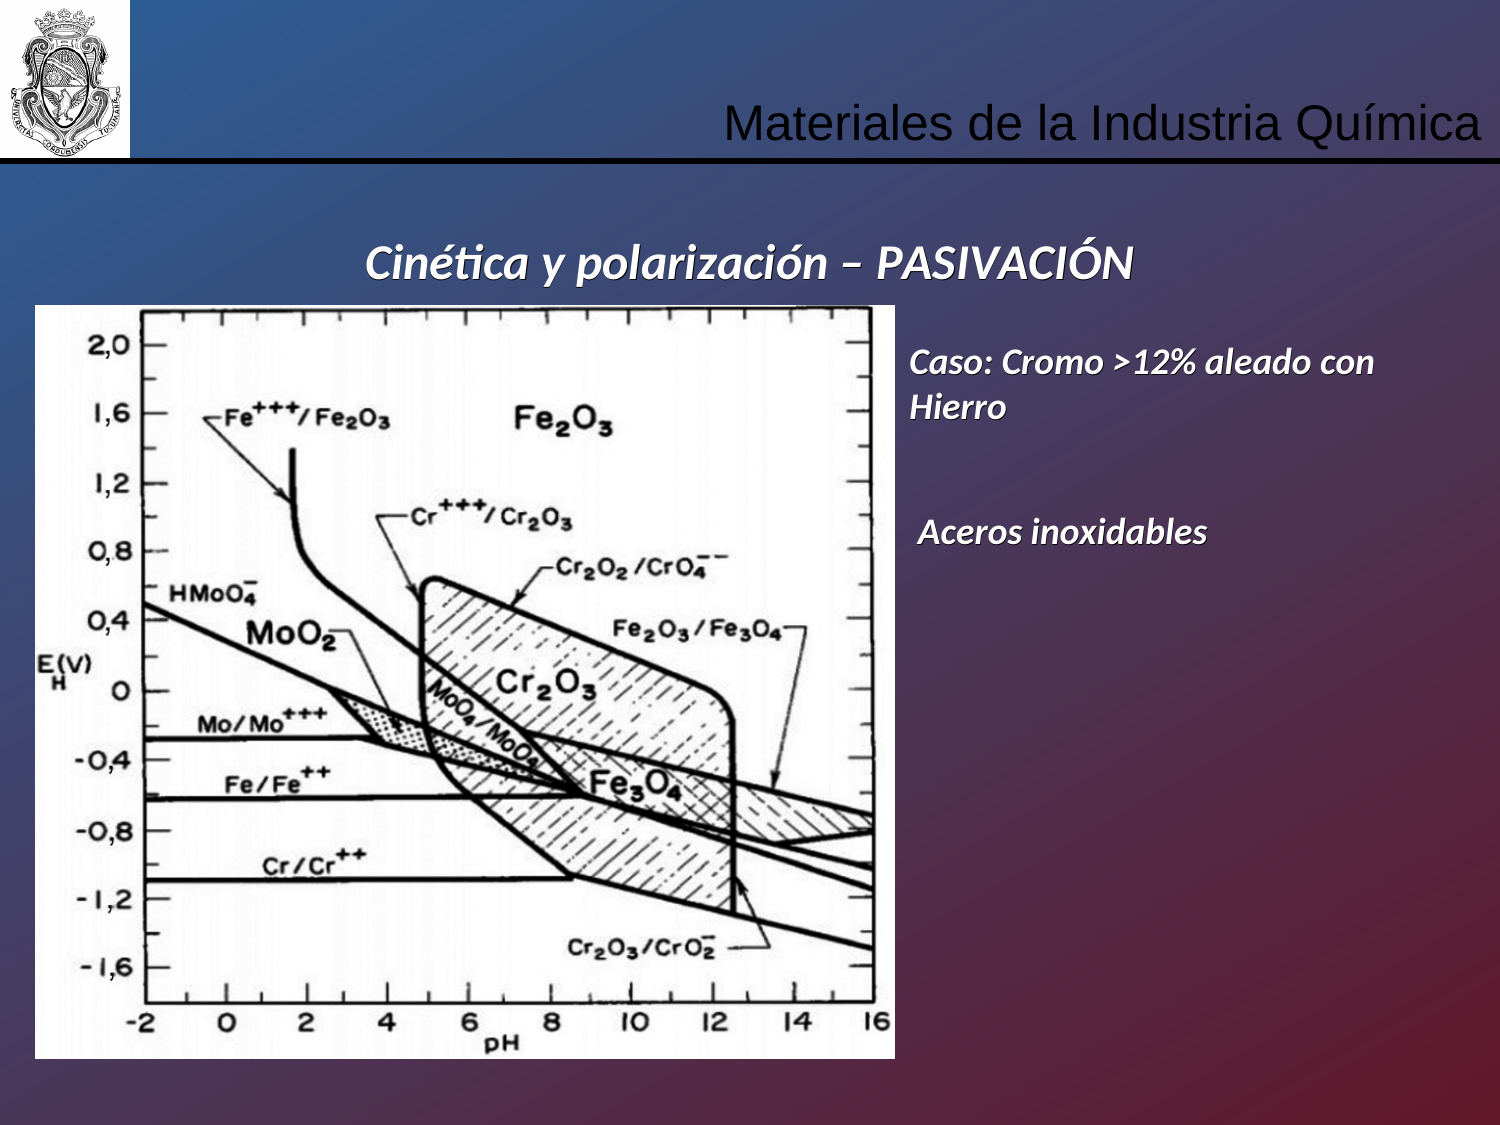

Materiales de la Industria Química
Cinética y polarización – PASIVACIÓN
Caso: Cromo >12% aleado con Hierro
 Aceros inoxidables